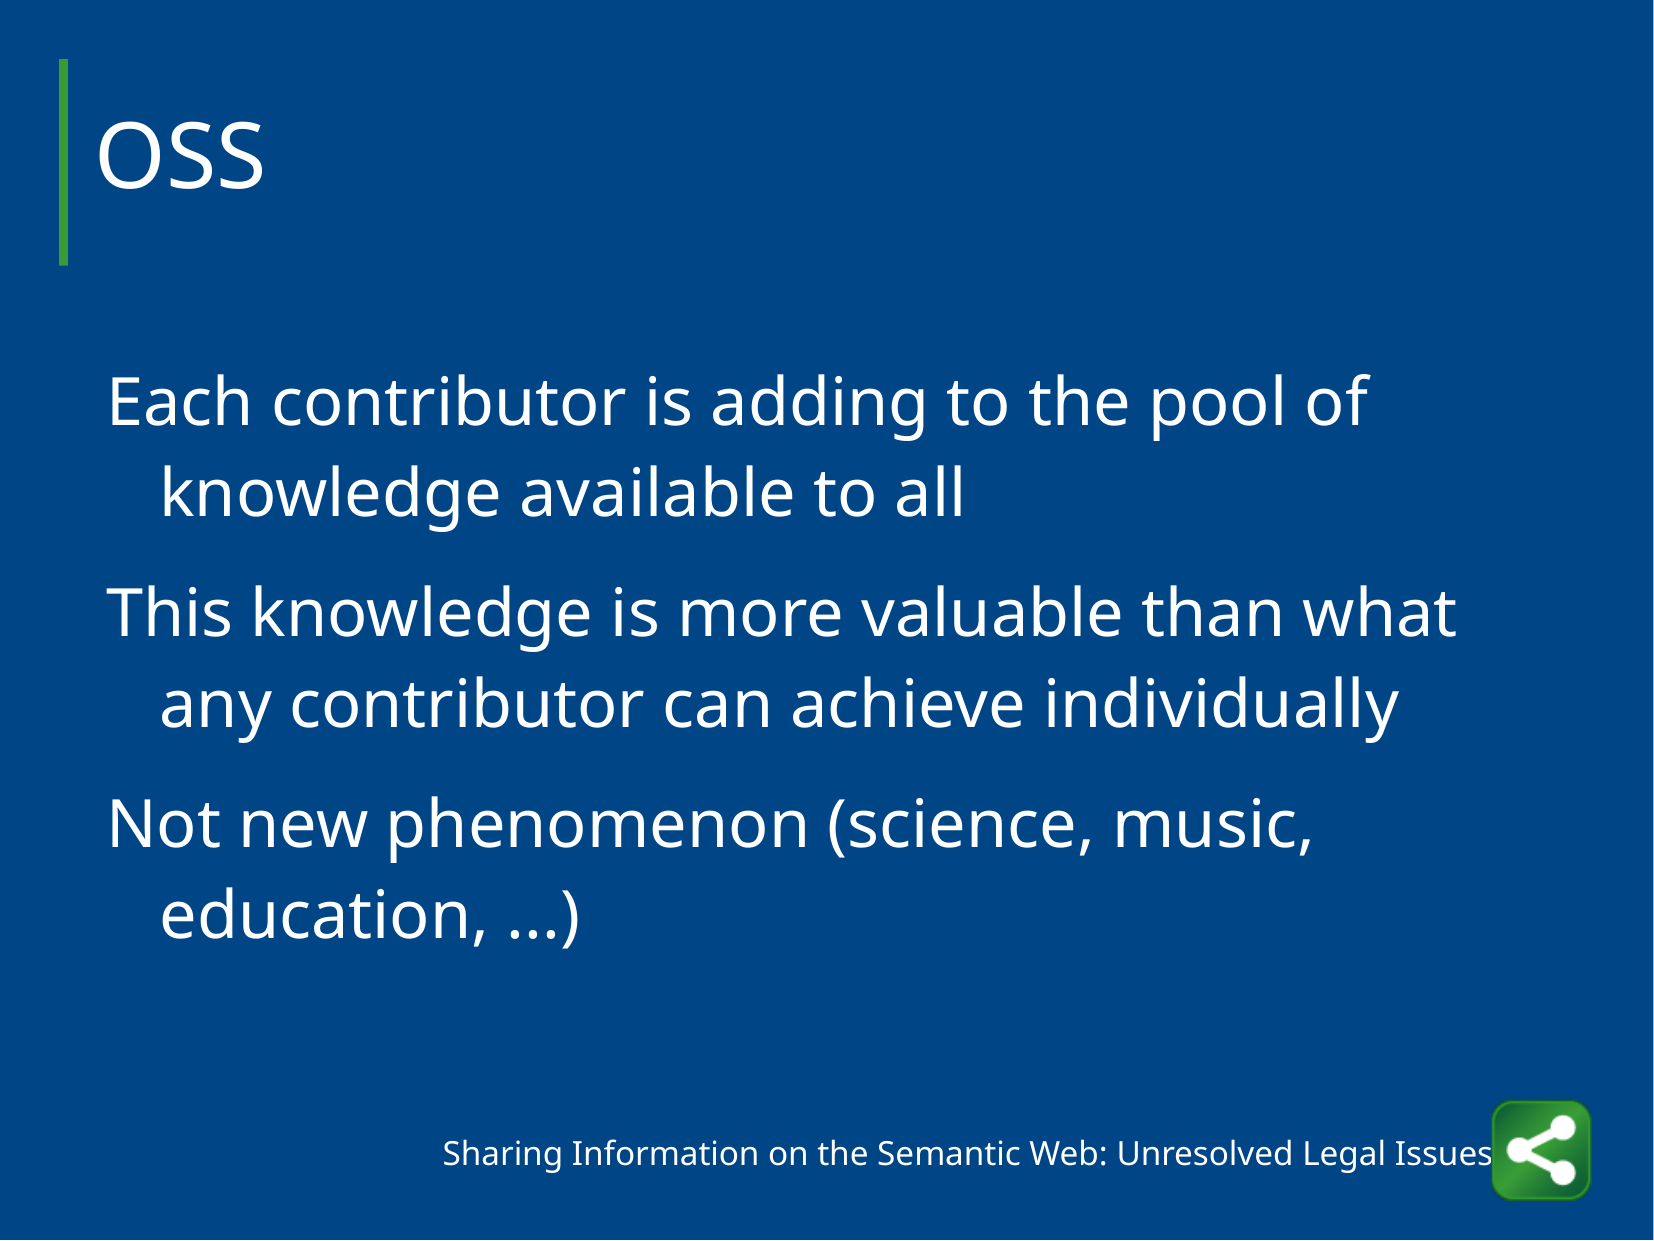

# OSS
Each contributor is adding to the pool of knowledge available to all
This knowledge is more valuable than what any contributor can achieve individually
Not new phenomenon (science, music, education, ...)